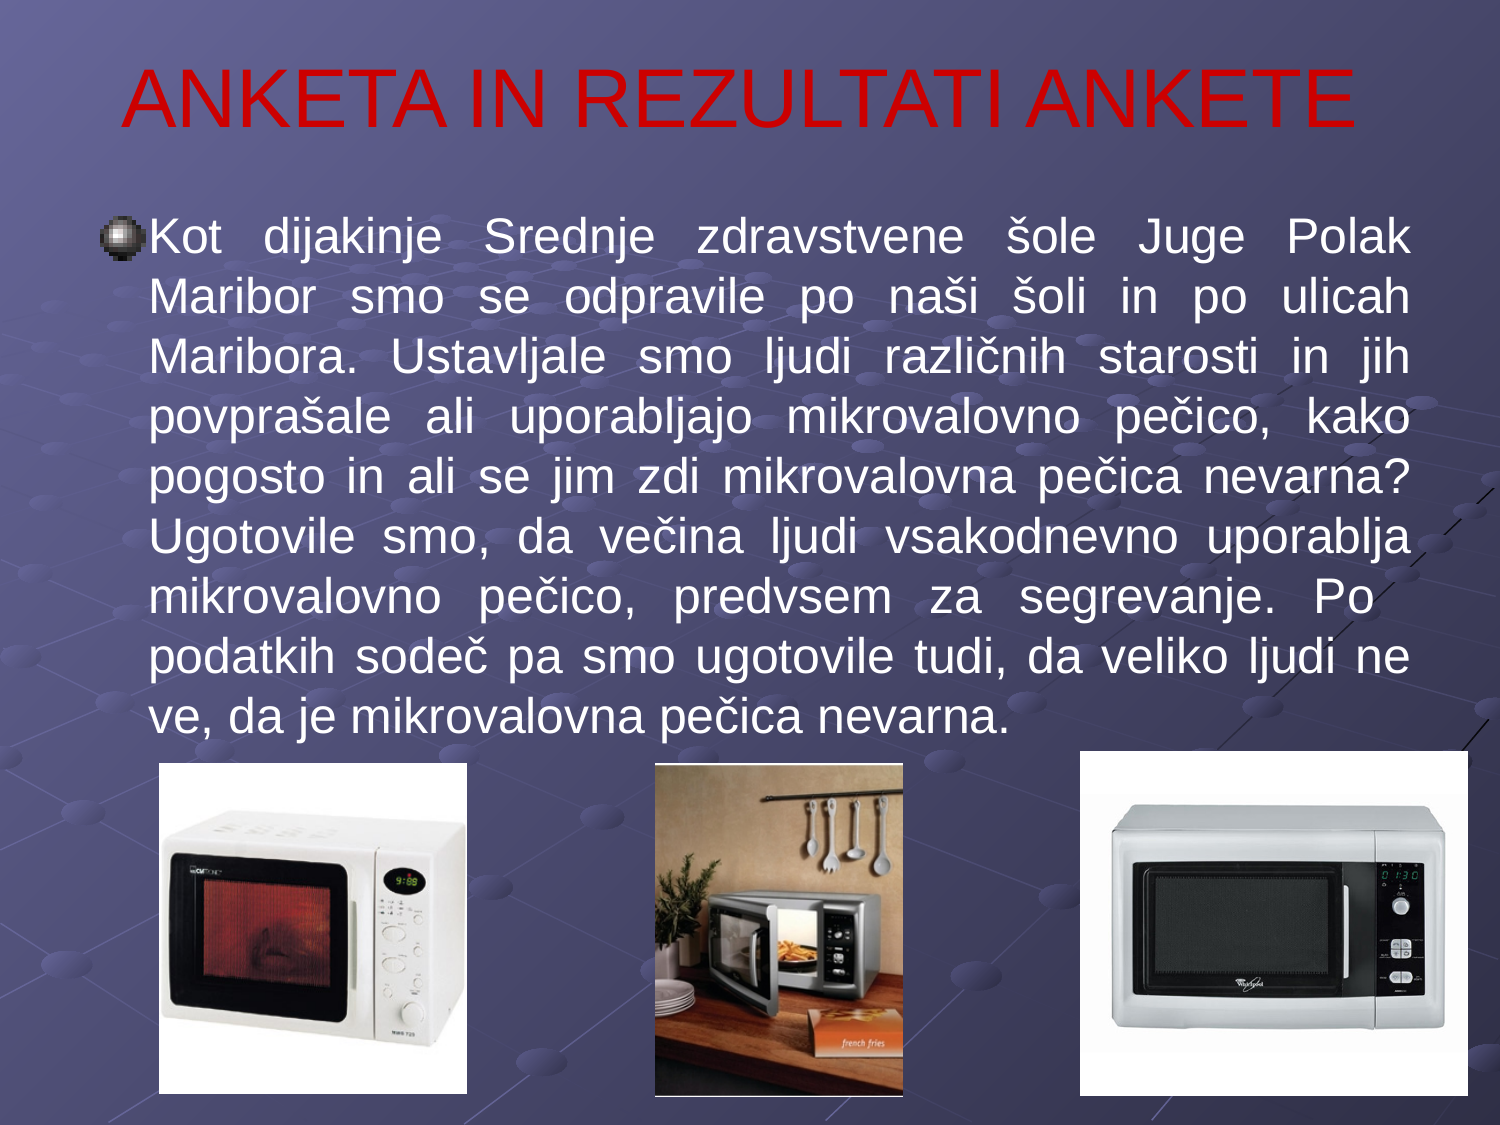

# ANKETA IN REZULTATI ANKETE
Kot dijakinje Srednje zdravstvene šole Juge Polak Maribor smo se odpravile po naši šoli in po ulicah Maribora. Ustavljale smo ljudi različnih starosti in jih povprašale ali uporabljajo mikrovalovno pečico, kako pogosto in ali se jim zdi mikrovalovna pečica nevarna? Ugotovile smo, da večina ljudi vsakodnevno uporablja mikrovalovno pečico, predvsem za segrevanje. Po podatkih sodeč pa smo ugotovile tudi, da veliko ljudi ne ve, da je mikrovalovna pečica nevarna.